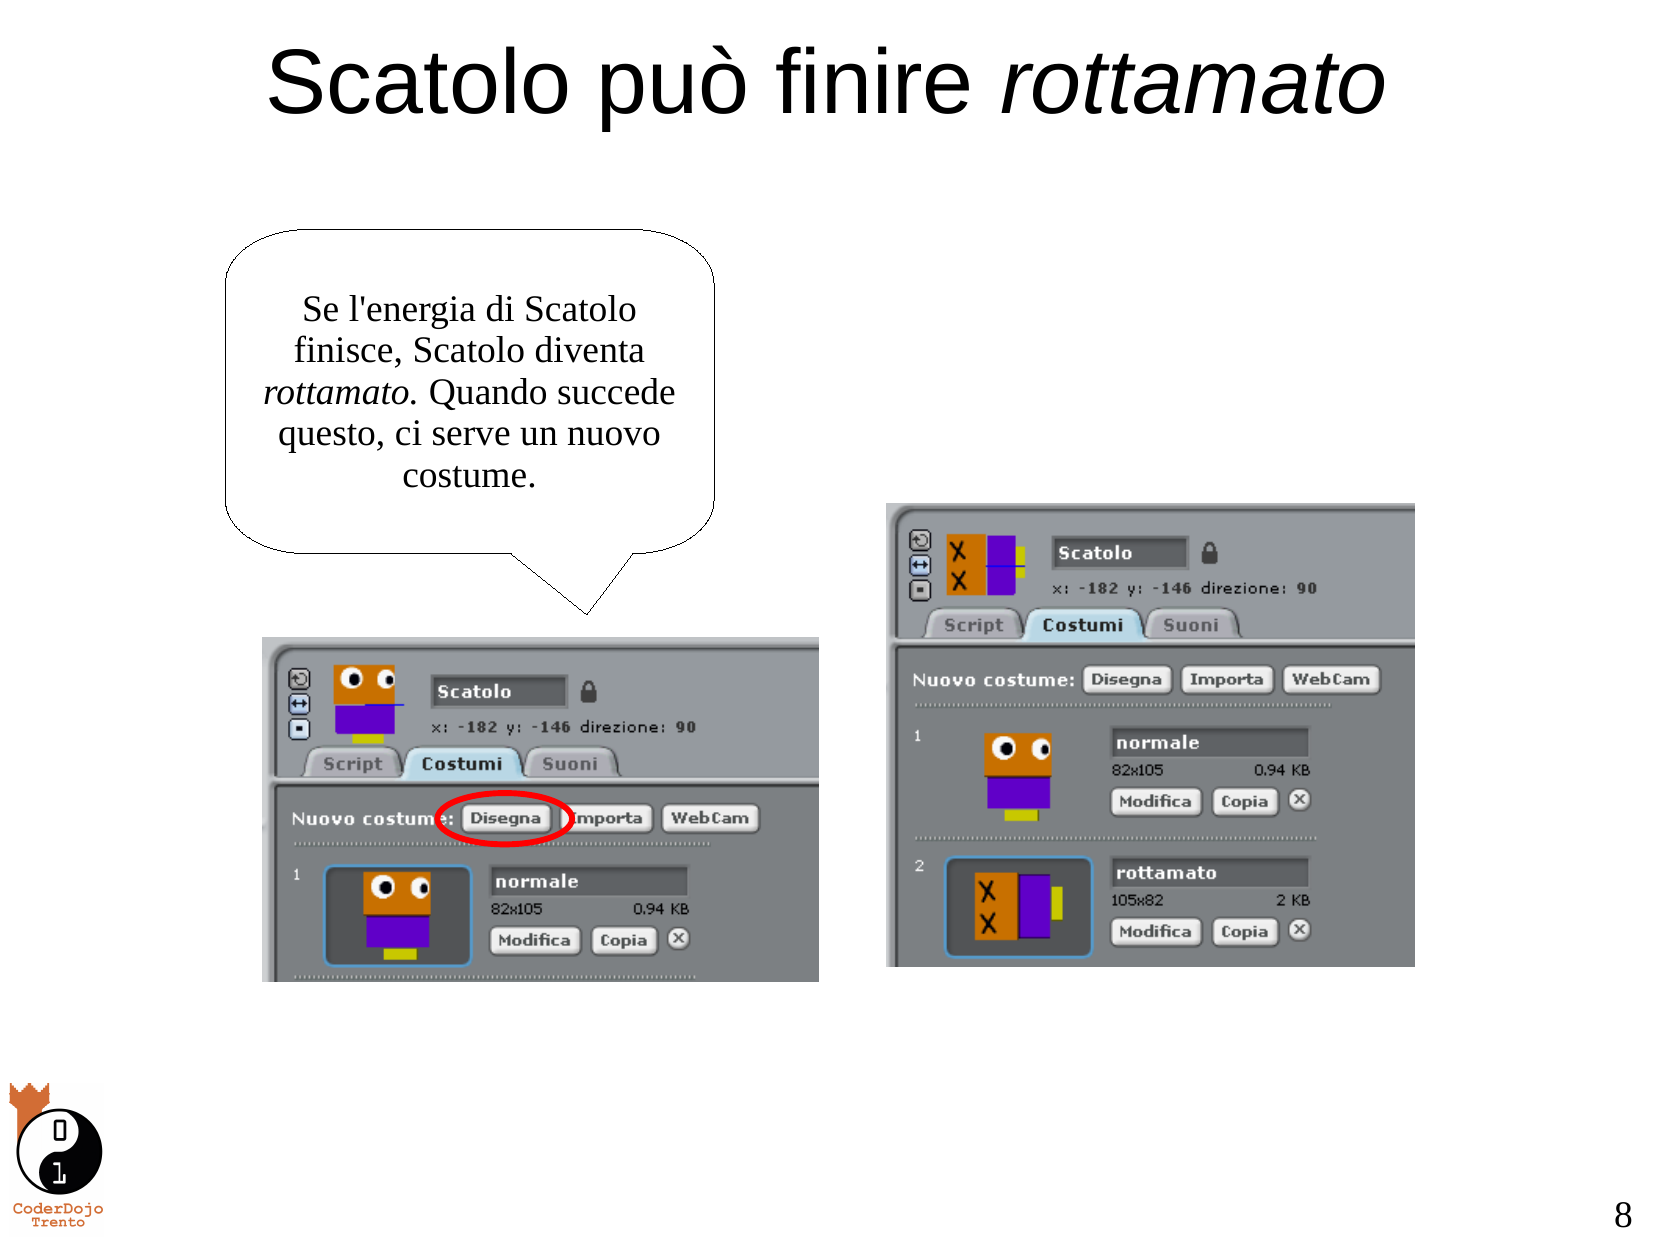

# Scatolo può finire rottamato
Se l'energia di Scatolo finisce, Scatolo diventa rottamato. Quando succede questo, ci serve un nuovo costume.
8